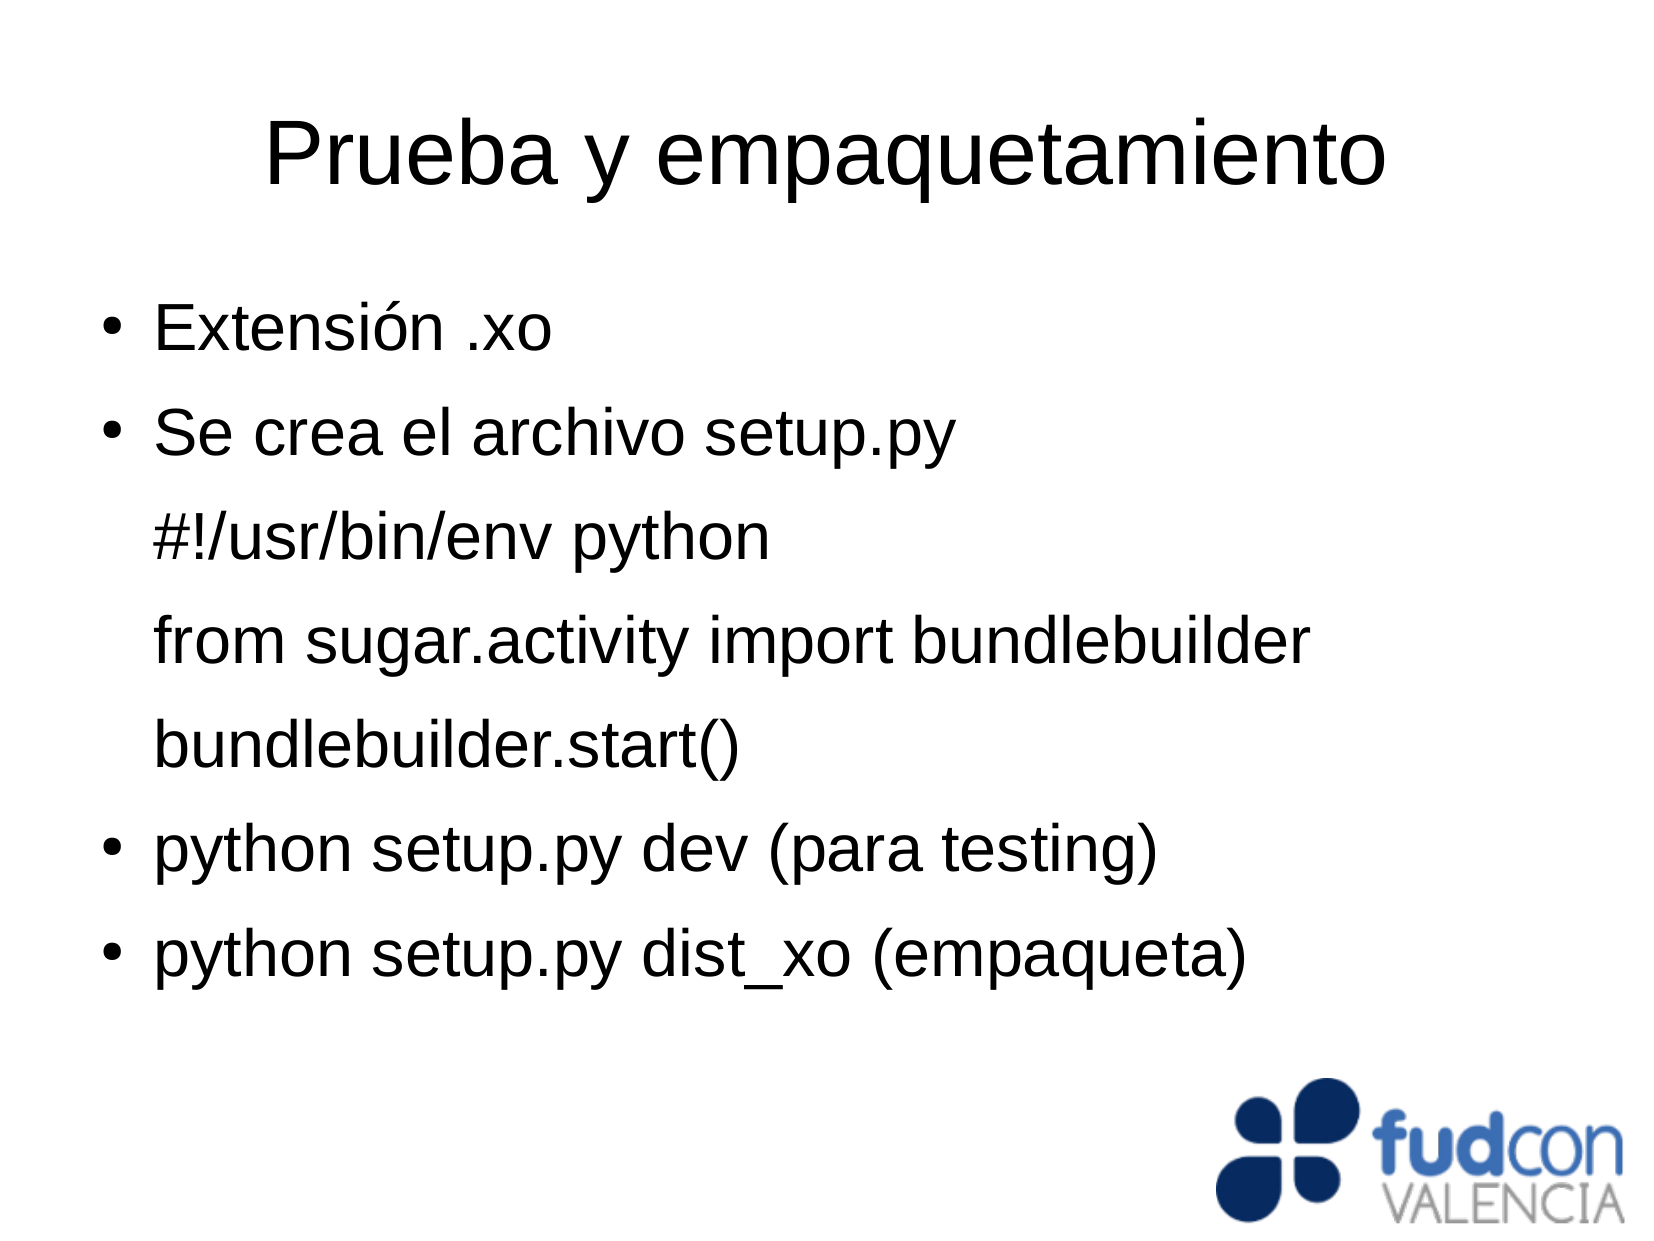

# Prueba y empaquetamiento
Extensión .xo
Se crea el archivo setup.py
#!/usr/bin/env python
from sugar.activity import bundlebuilder
bundlebuilder.start()
python setup.py dev (para testing)
python setup.py dist_xo (empaqueta)